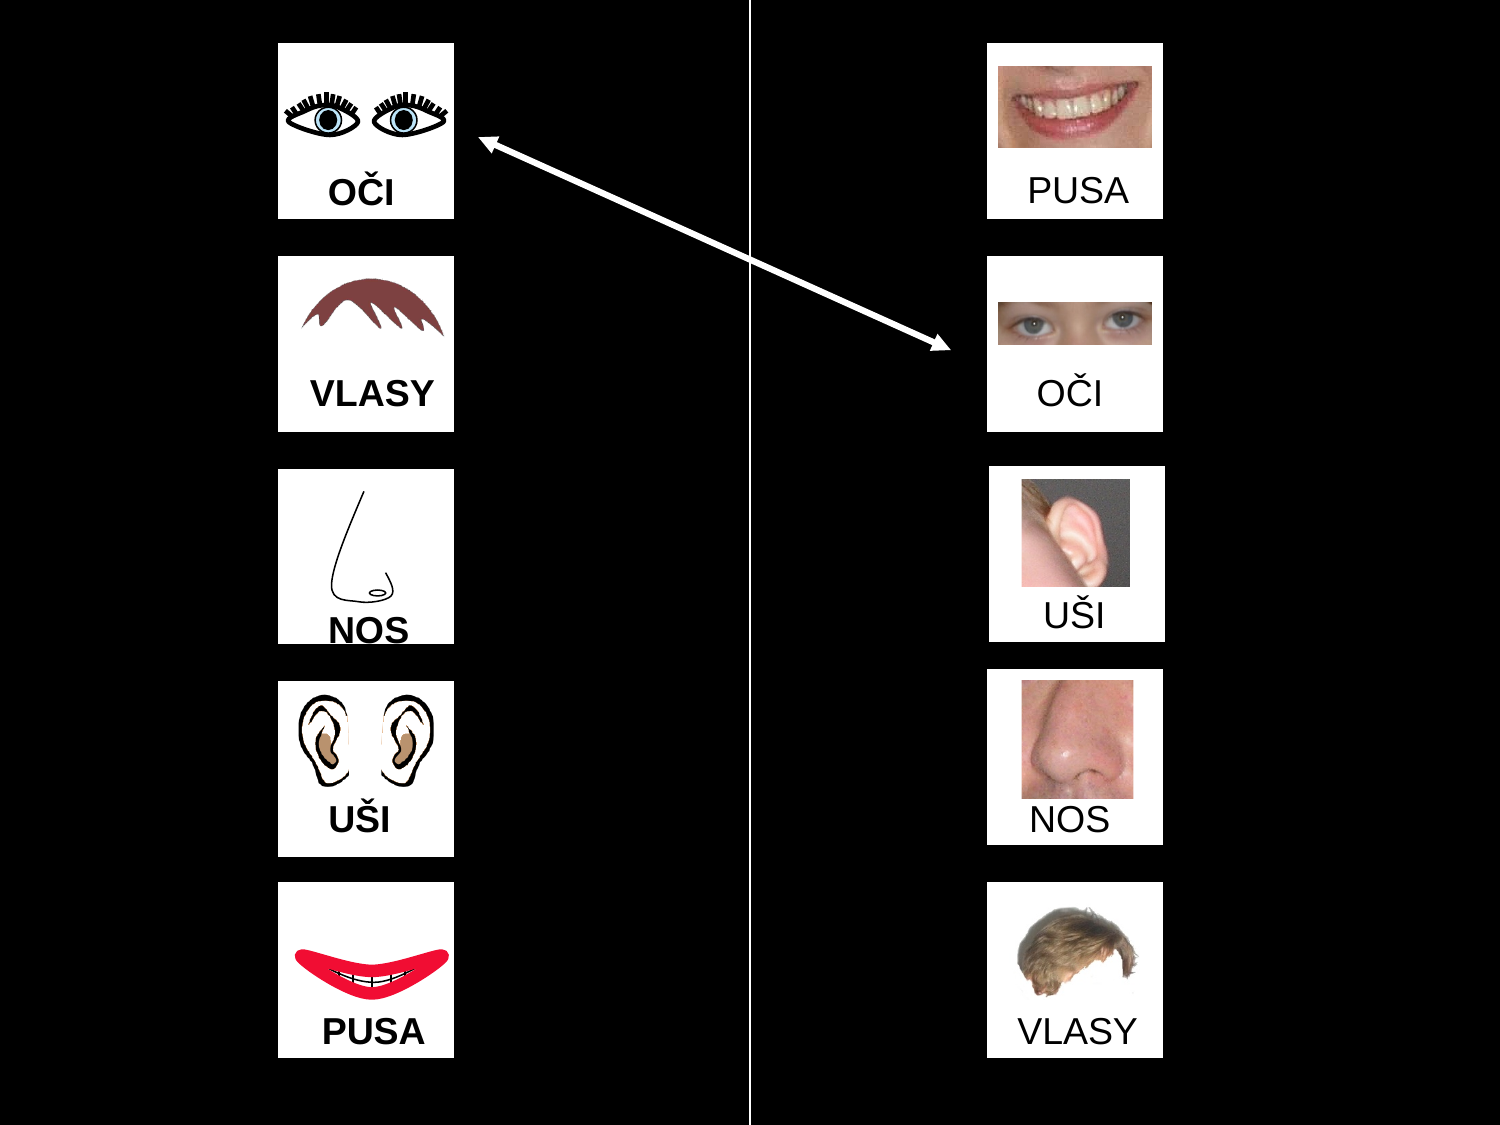

PUSA
OČI
UŠI
NOS
VLASY
OČI
VLASY
NOS
UŠI
PUSA